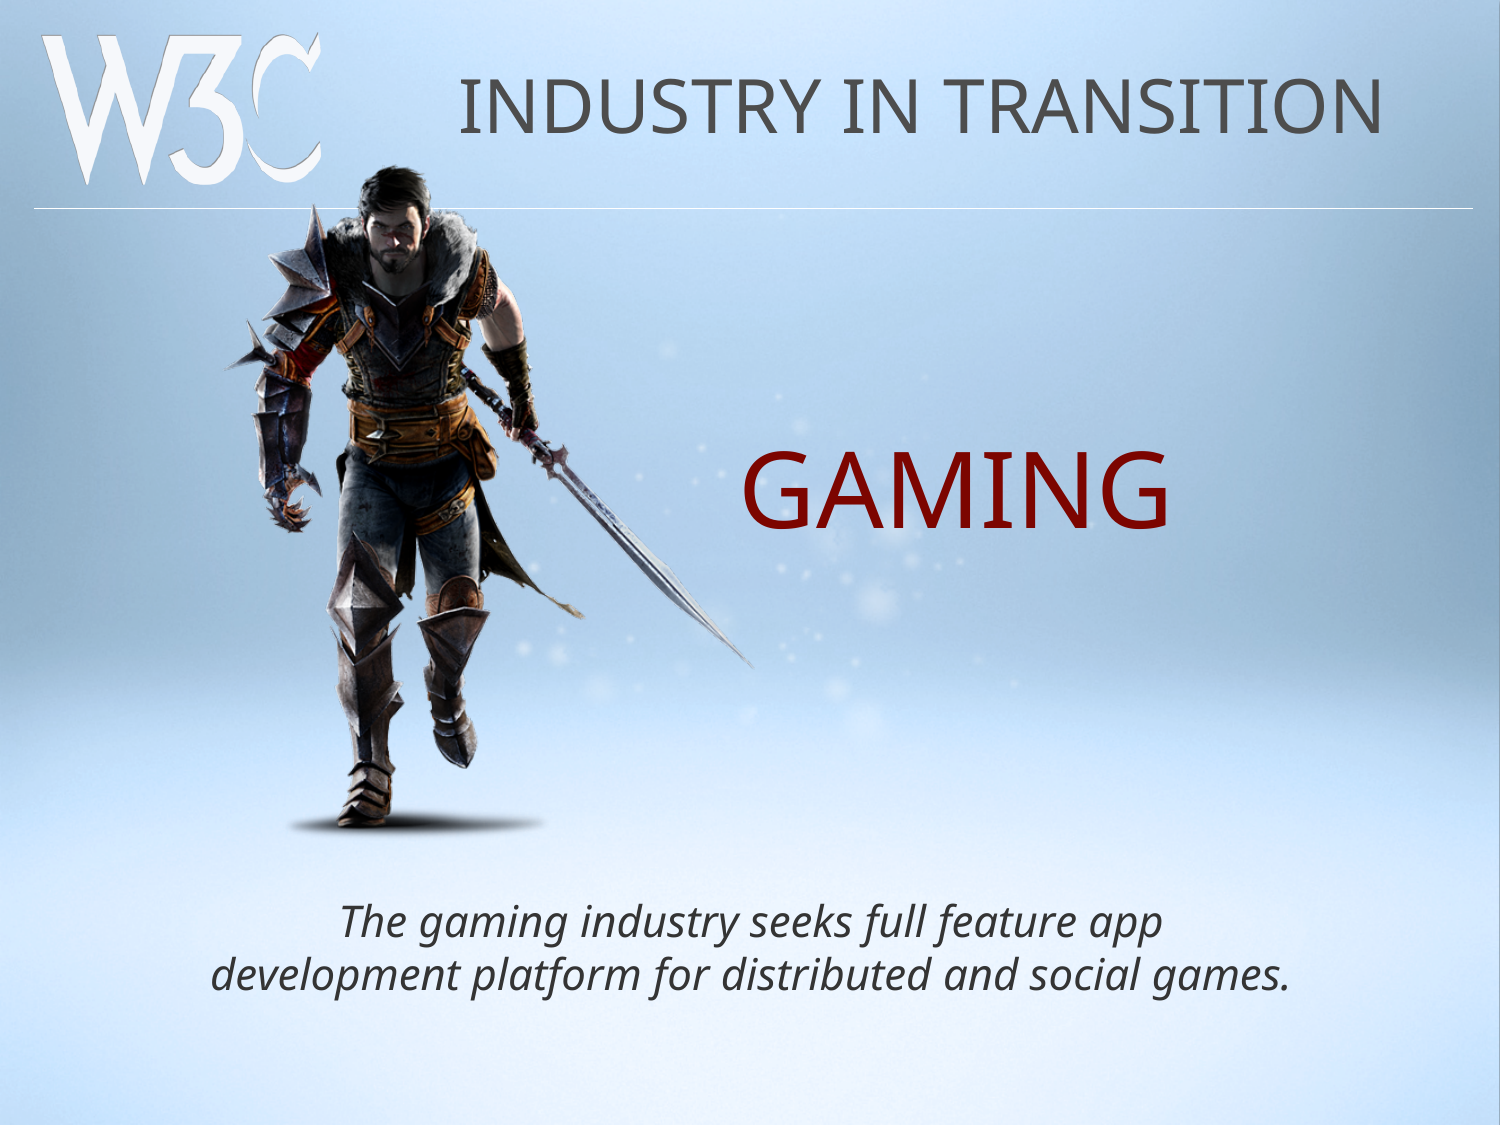

INDUSTRY IN TRANSITION
# GAMING
The gaming industry seeks full feature app development platform for distributed and social games.